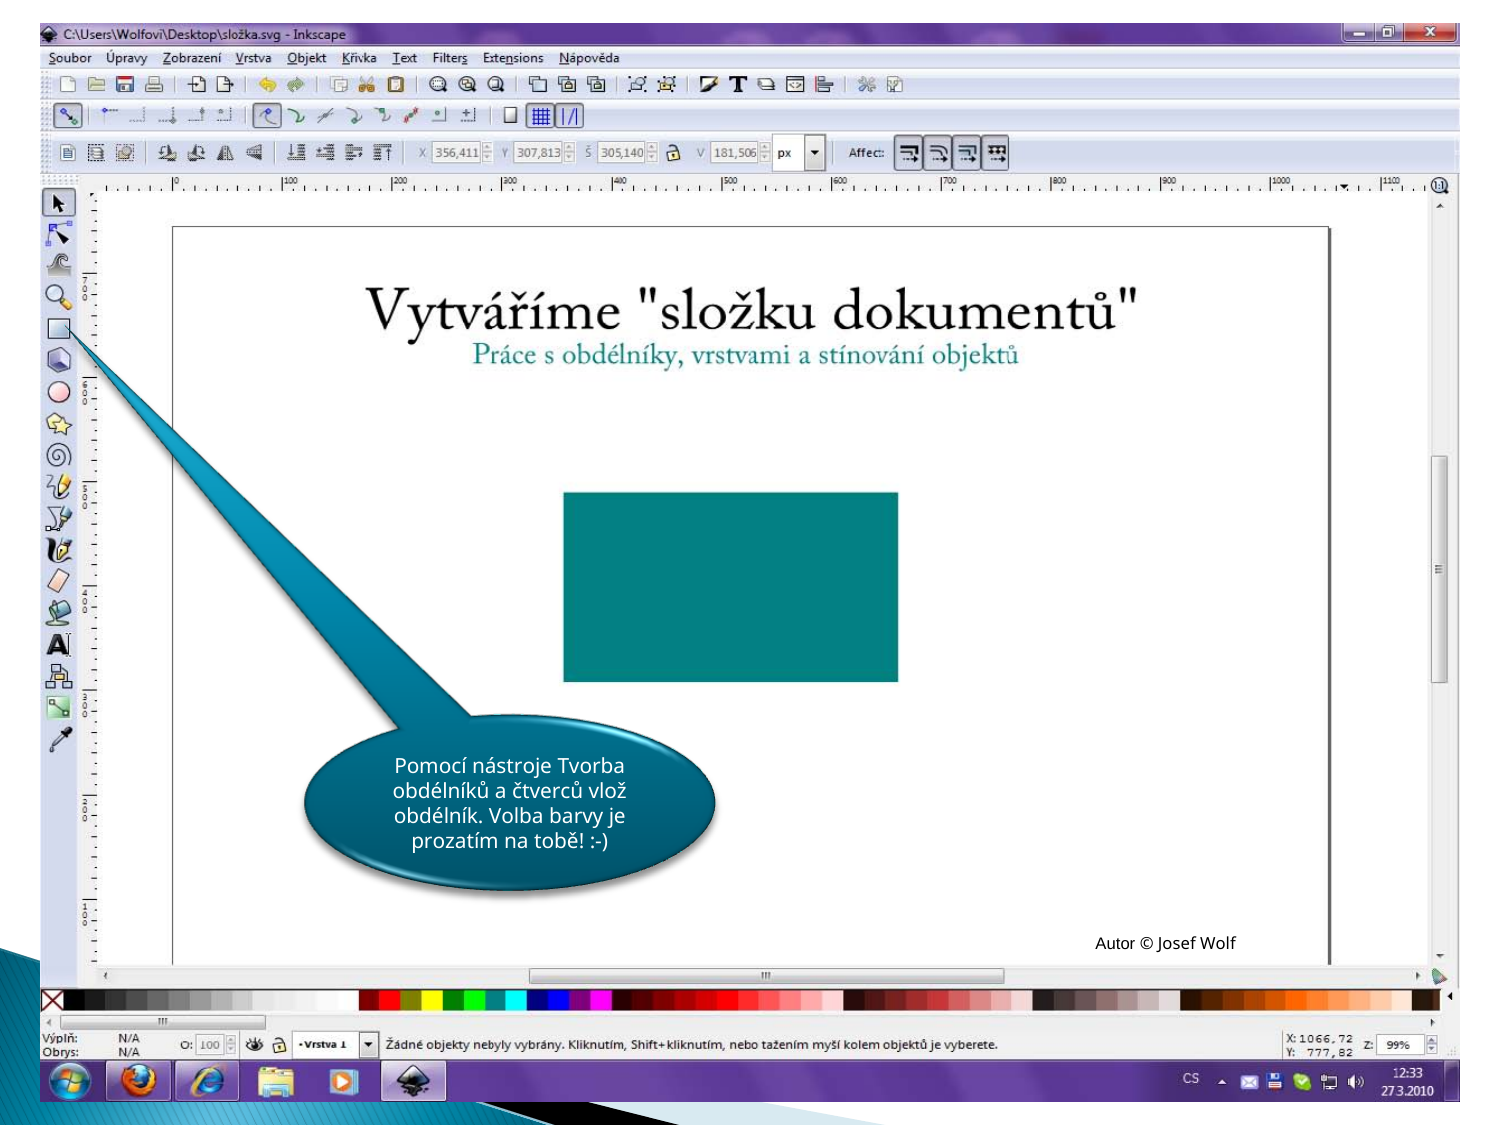

Pomocí nástroje Tvorba obdélníků a čtverců vlož obdélník. Volba barvy je prozatím na tobě! :-)
Autor © Josef Wolf